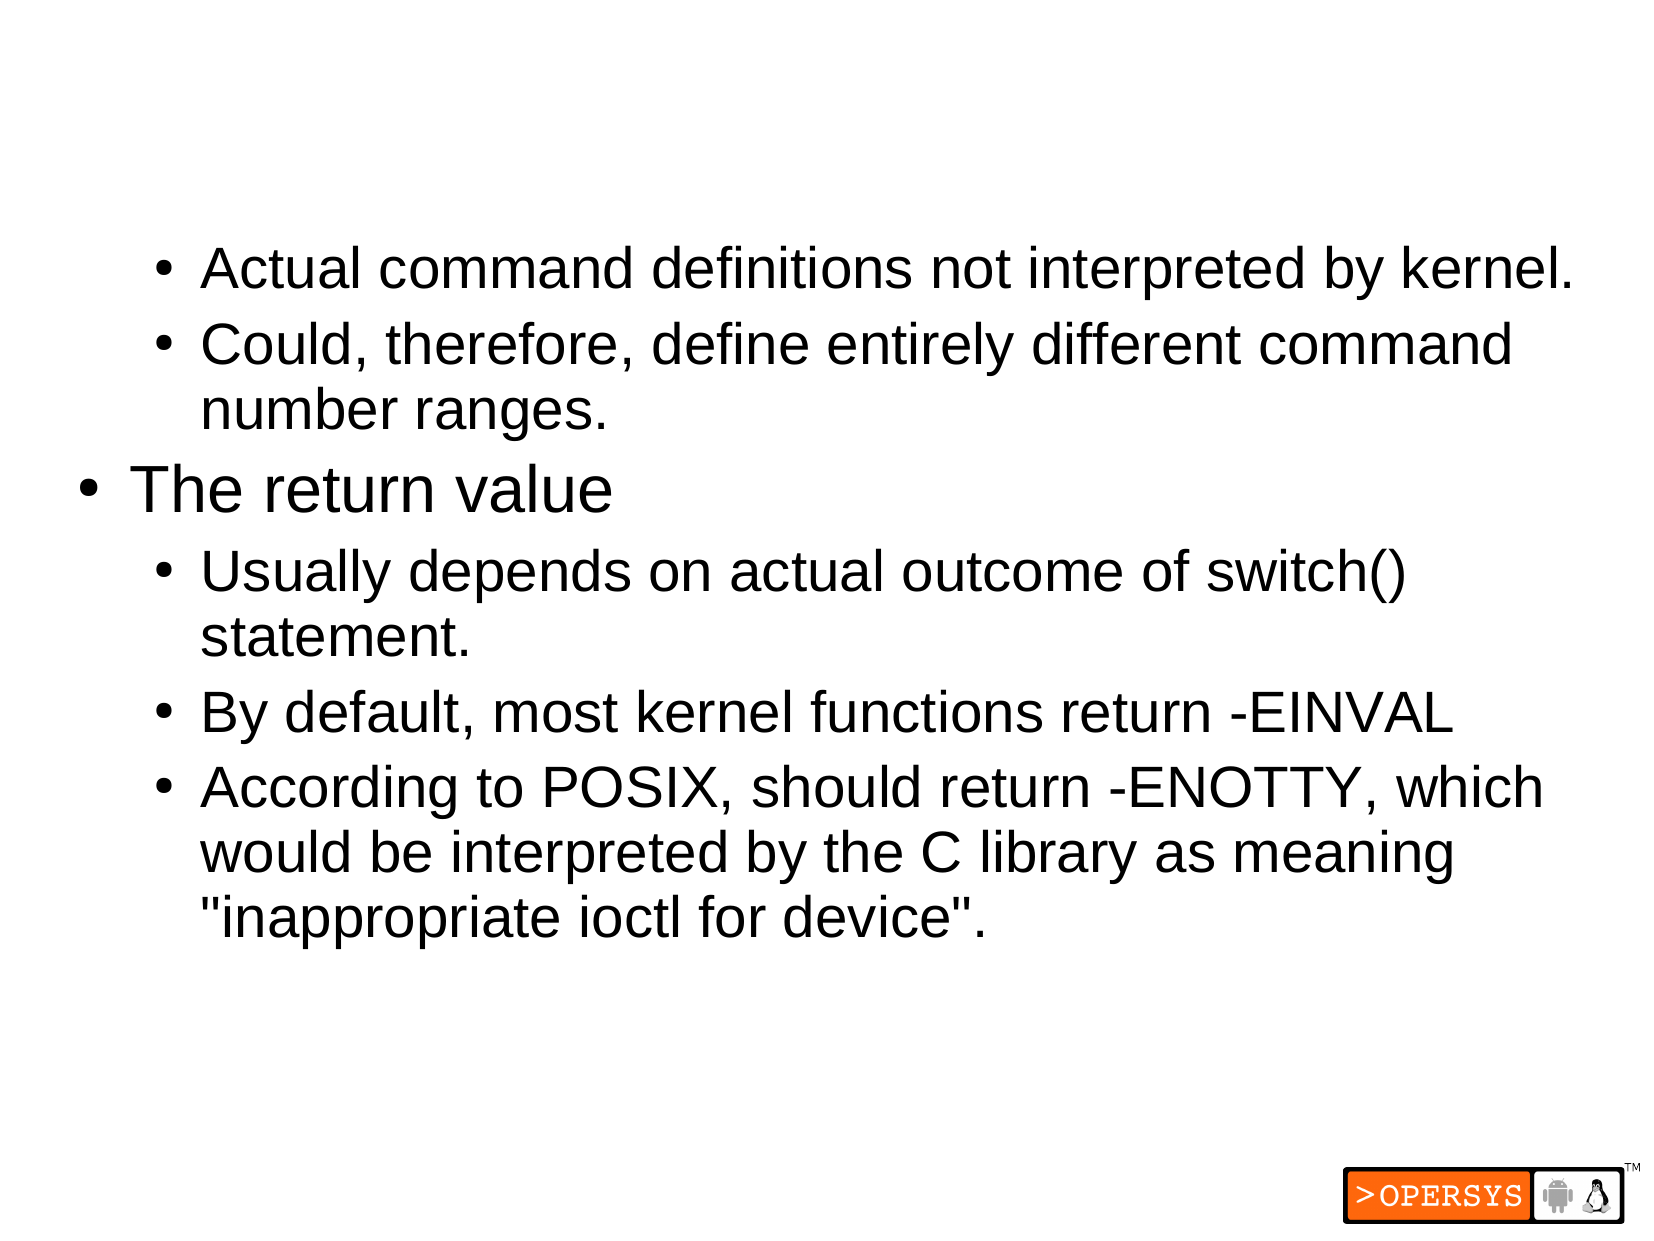

# Actual command definitions not interpreted by kernel.
Could, therefore, define entirely different command number ranges.
The return value
Usually depends on actual outcome of switch() statement.
By default, most kernel functions return -EINVAL
According to POSIX, should return -ENOTTY, which would be interpreted by the C library as meaning "inappropriate ioctl for device".